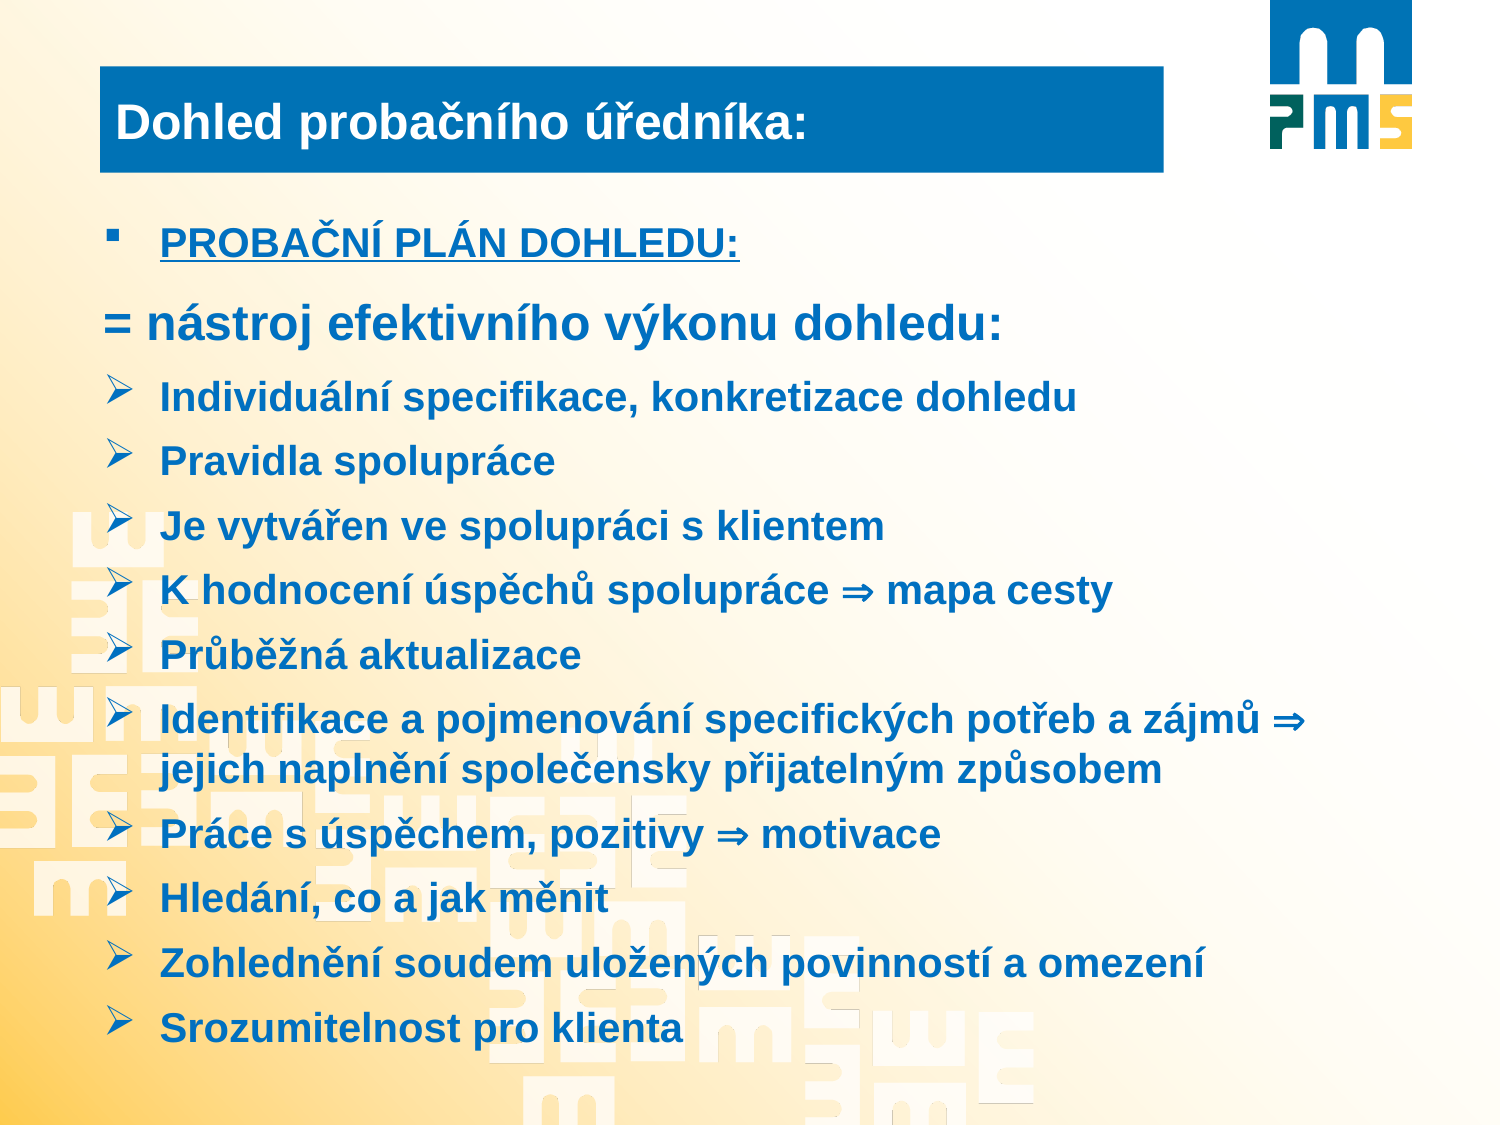

# Dohled probačního úředníka:
PROBAČNÍ PLÁN DOHLEDU:
= nástroj efektivního výkonu dohledu:
Individuální specifikace, konkretizace dohledu
Pravidla spolupráce
Je vytvářen ve spolupráci s klientem
K hodnocení úspěchů spolupráce  mapa cesty
Průběžná aktualizace
Identifikace a pojmenování specifických potřeb a zájmů  jejich naplnění společensky přijatelným způsobem
Práce s úspěchem, pozitivy  motivace
Hledání, co a jak měnit
Zohlednění soudem uložených povinností a omezení
Srozumitelnost pro klienta